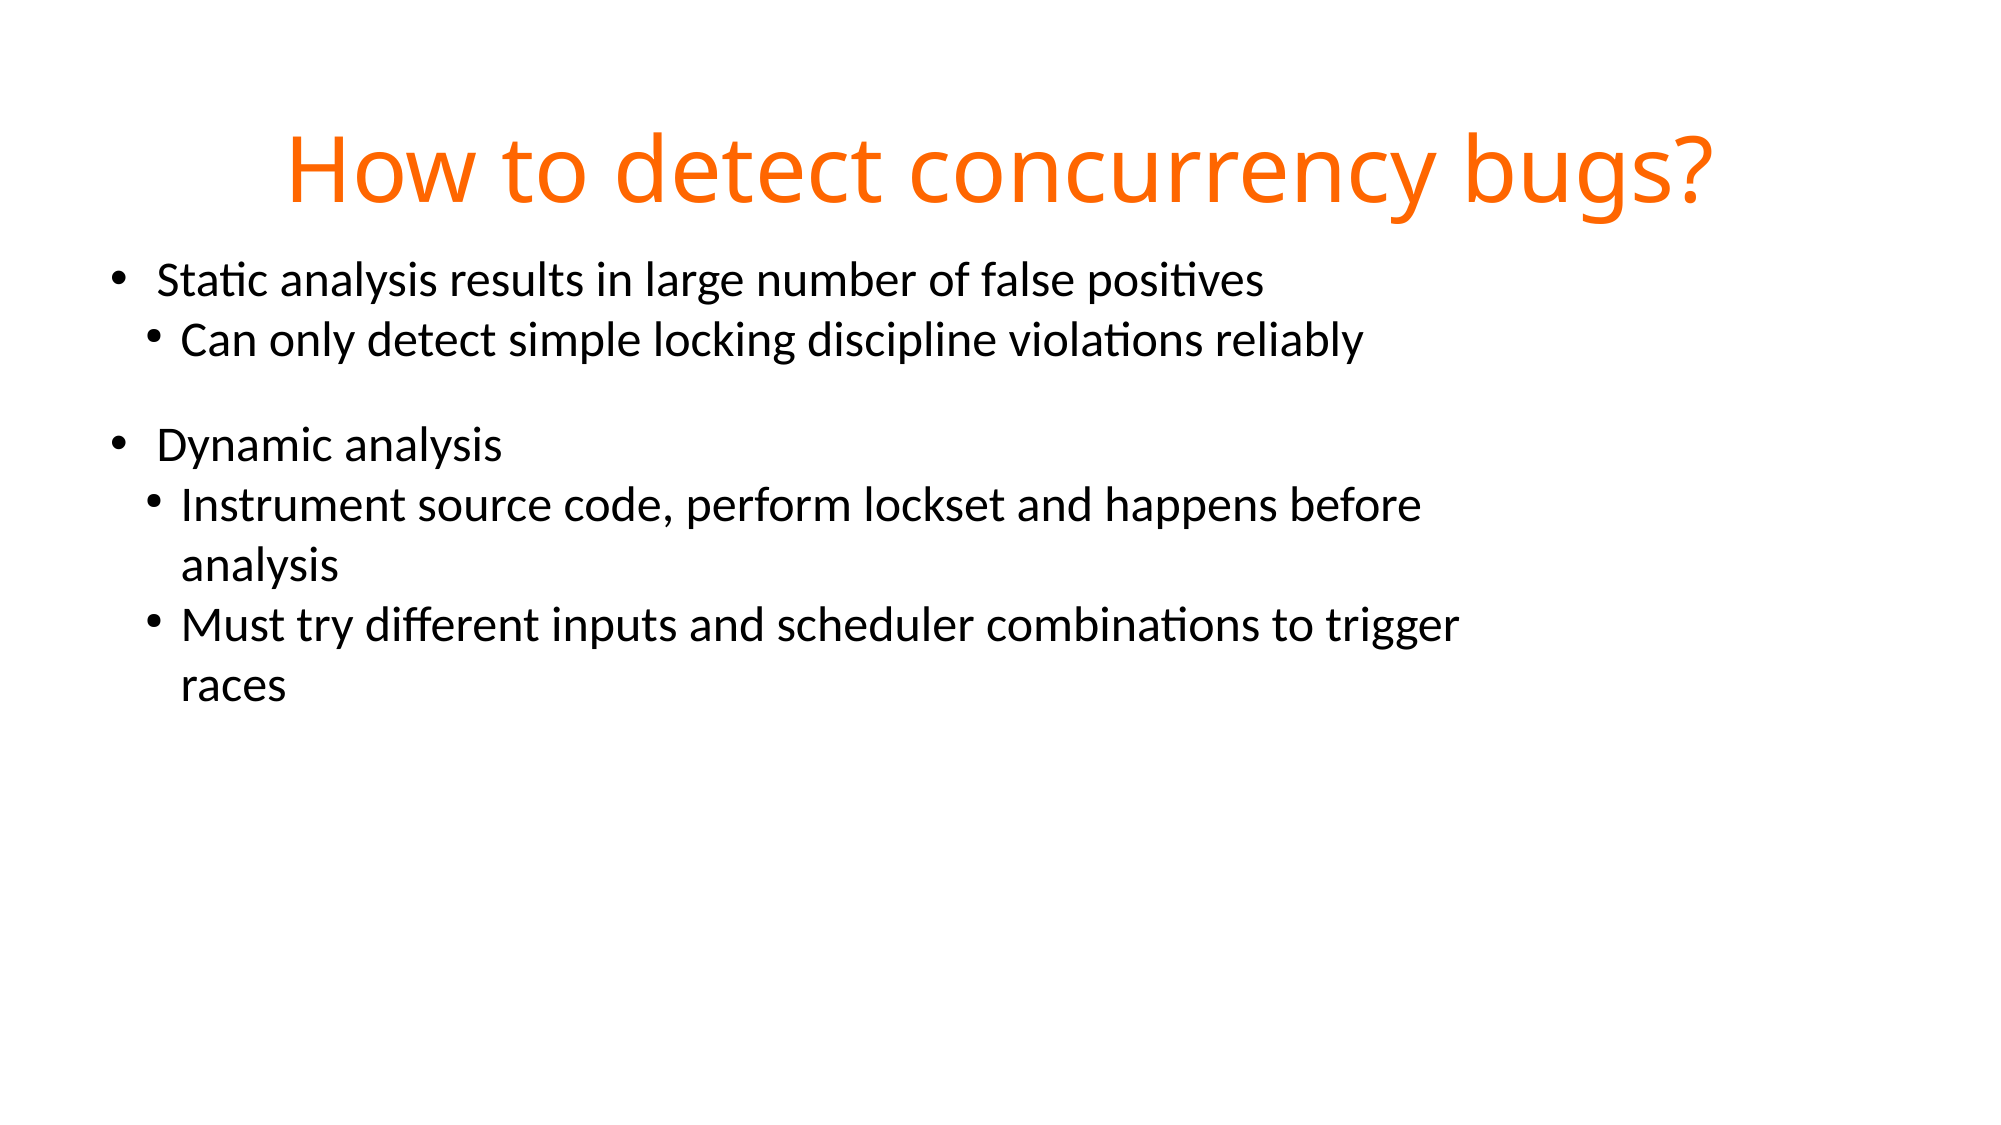

# How to detect concurrency bugs?
Static analysis results in large number of false positives
Can only detect simple locking discipline violations reliably
Dynamic analysis
Instrument source code, perform lockset and happens before analysis
Must try different inputs and scheduler combinations to trigger races